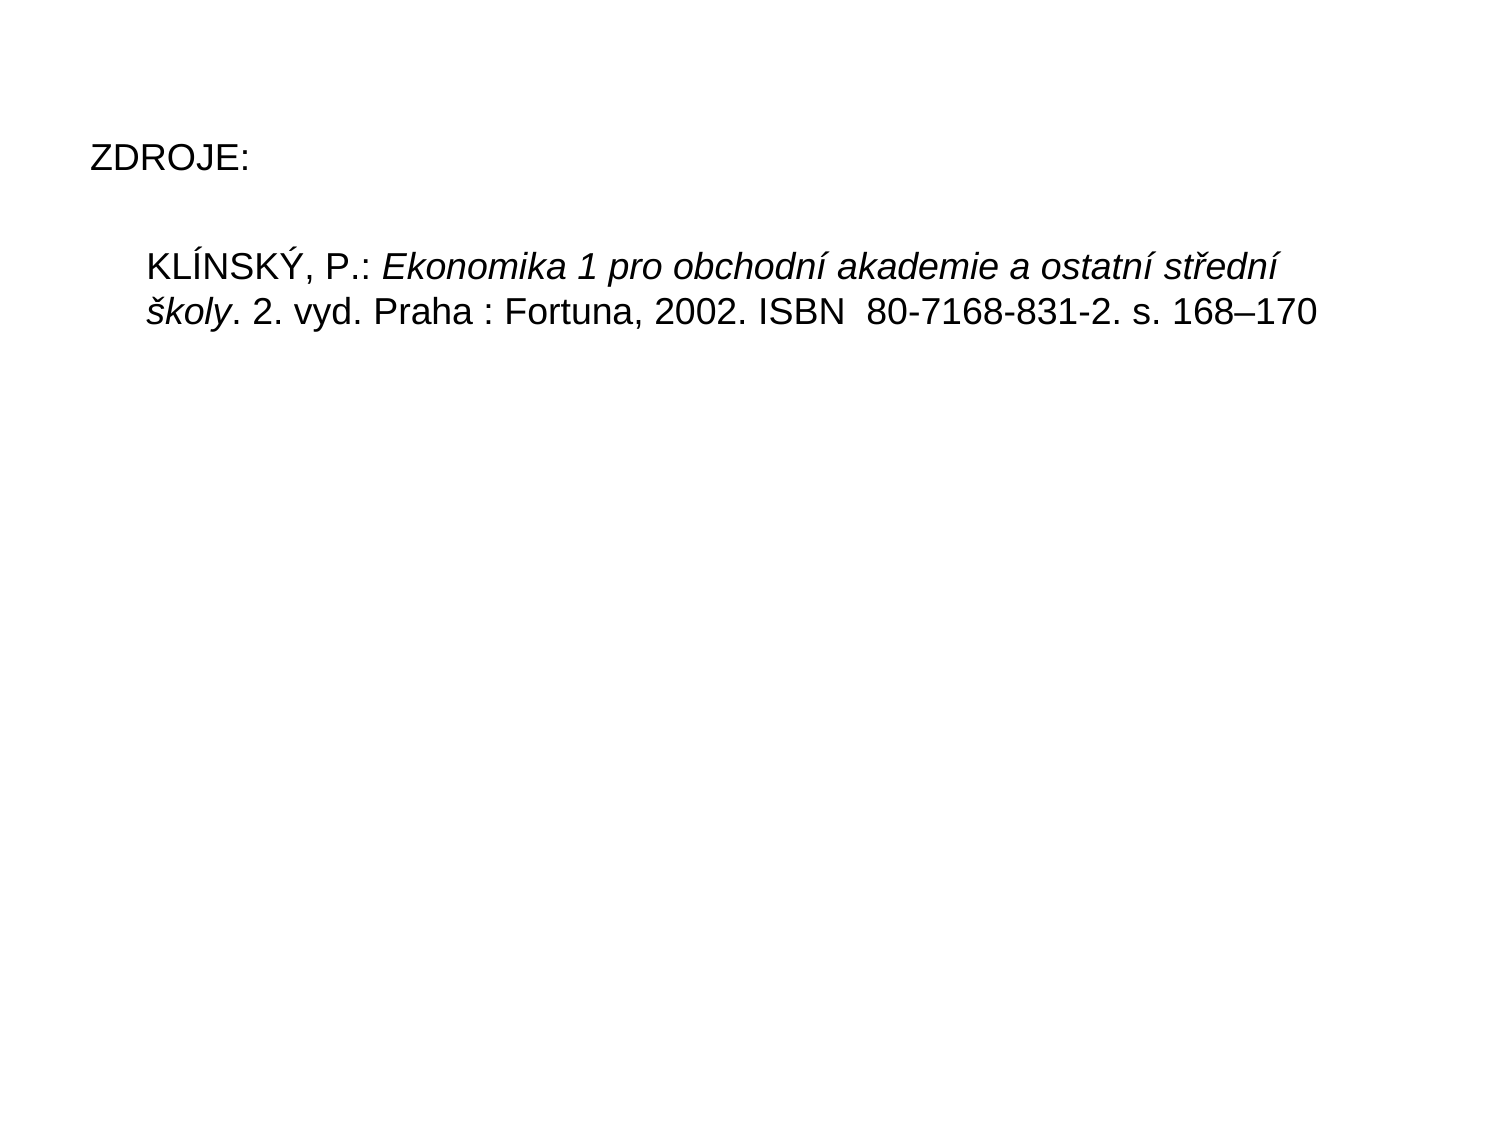

# ZDROJE:
	KLÍNSKÝ, P.: Ekonomika 1 pro obchodní akademie a ostatní střední školy. 2. vyd. Praha : Fortuna, 2002. ISBN 80-7168-831-2. s. 168–170